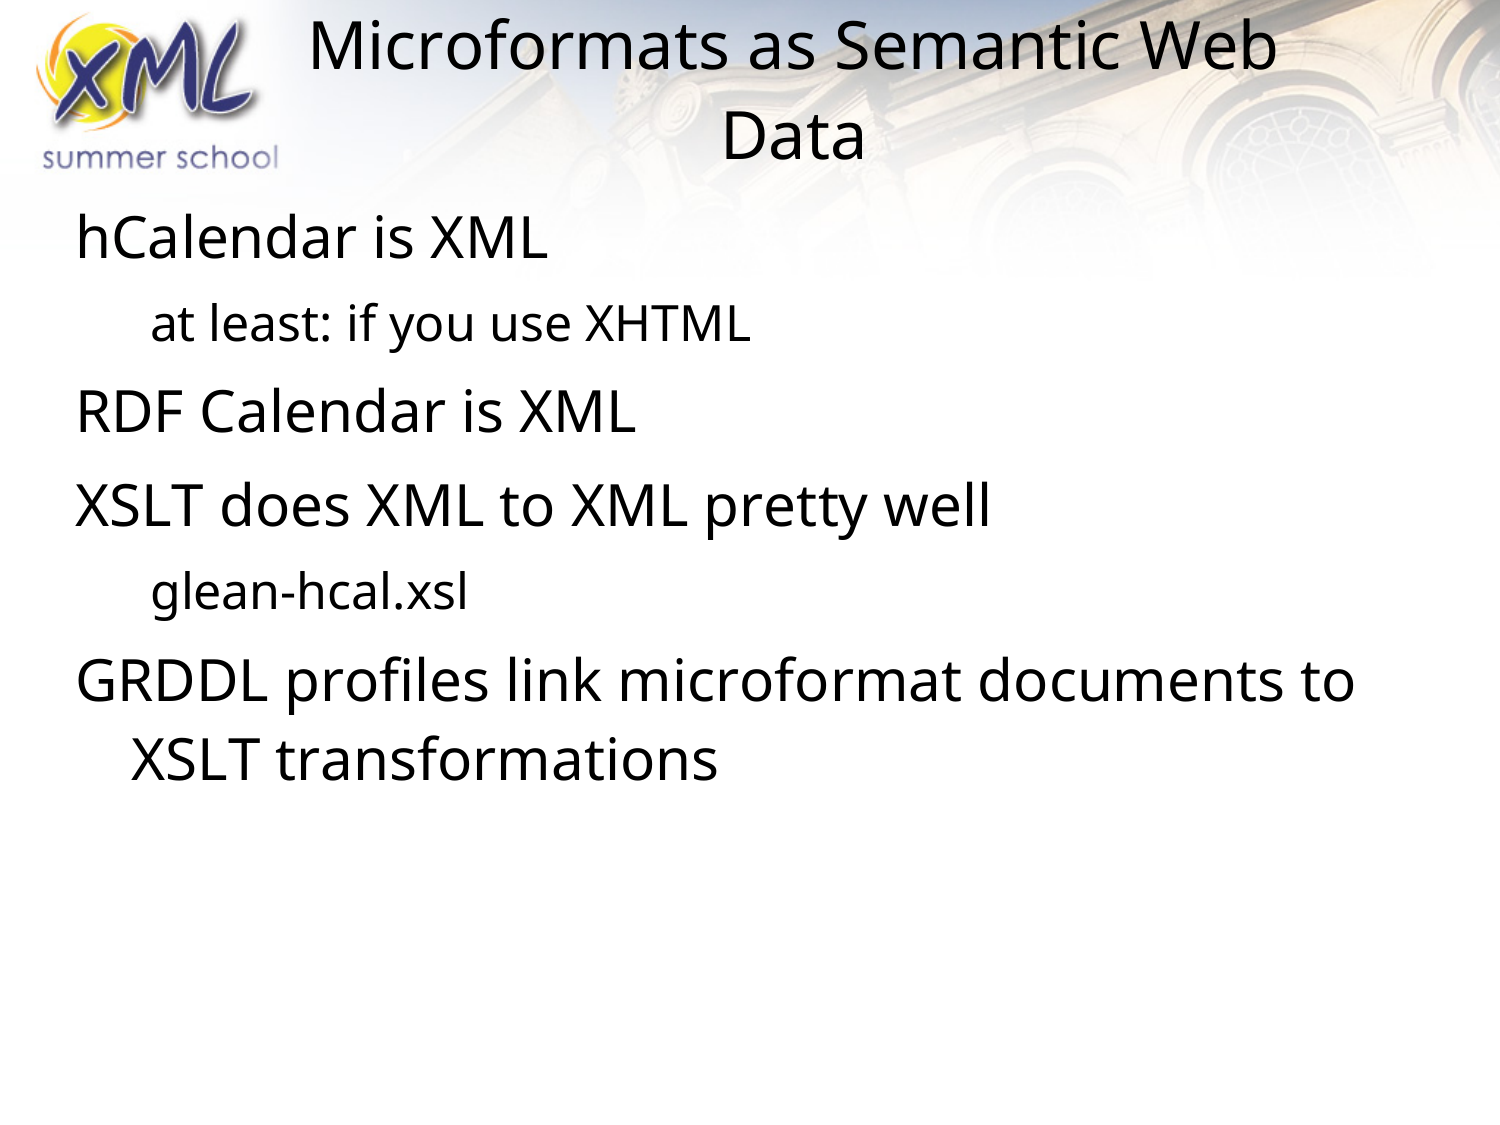

# Microformats as Semantic Web Data
hCalendar is XML
at least: if you use XHTML
RDF Calendar is XML
XSLT does XML to XML pretty well
glean-hcal.xsl
GRDDL profiles link microformat documents to XSLT transformations